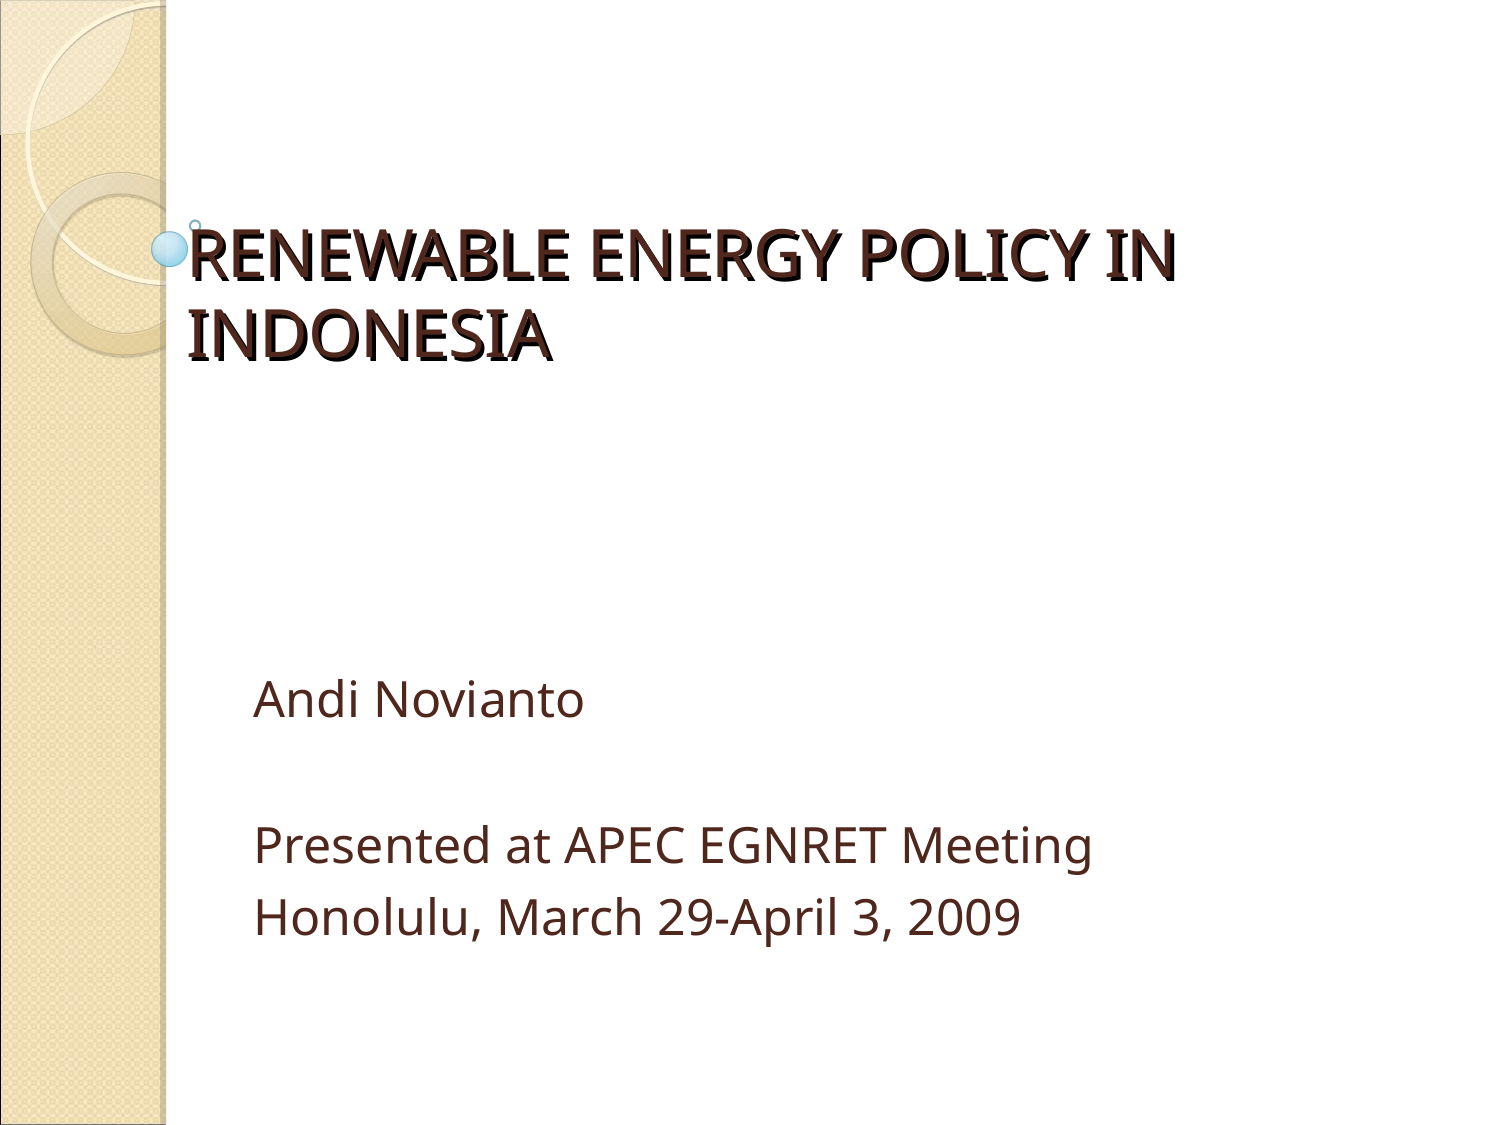

# RENEWABLE ENERGY POLICY IN INDONESIA
Andi Novianto
Presented at APEC EGNRET Meeting
Honolulu, March 29-April 3, 2009